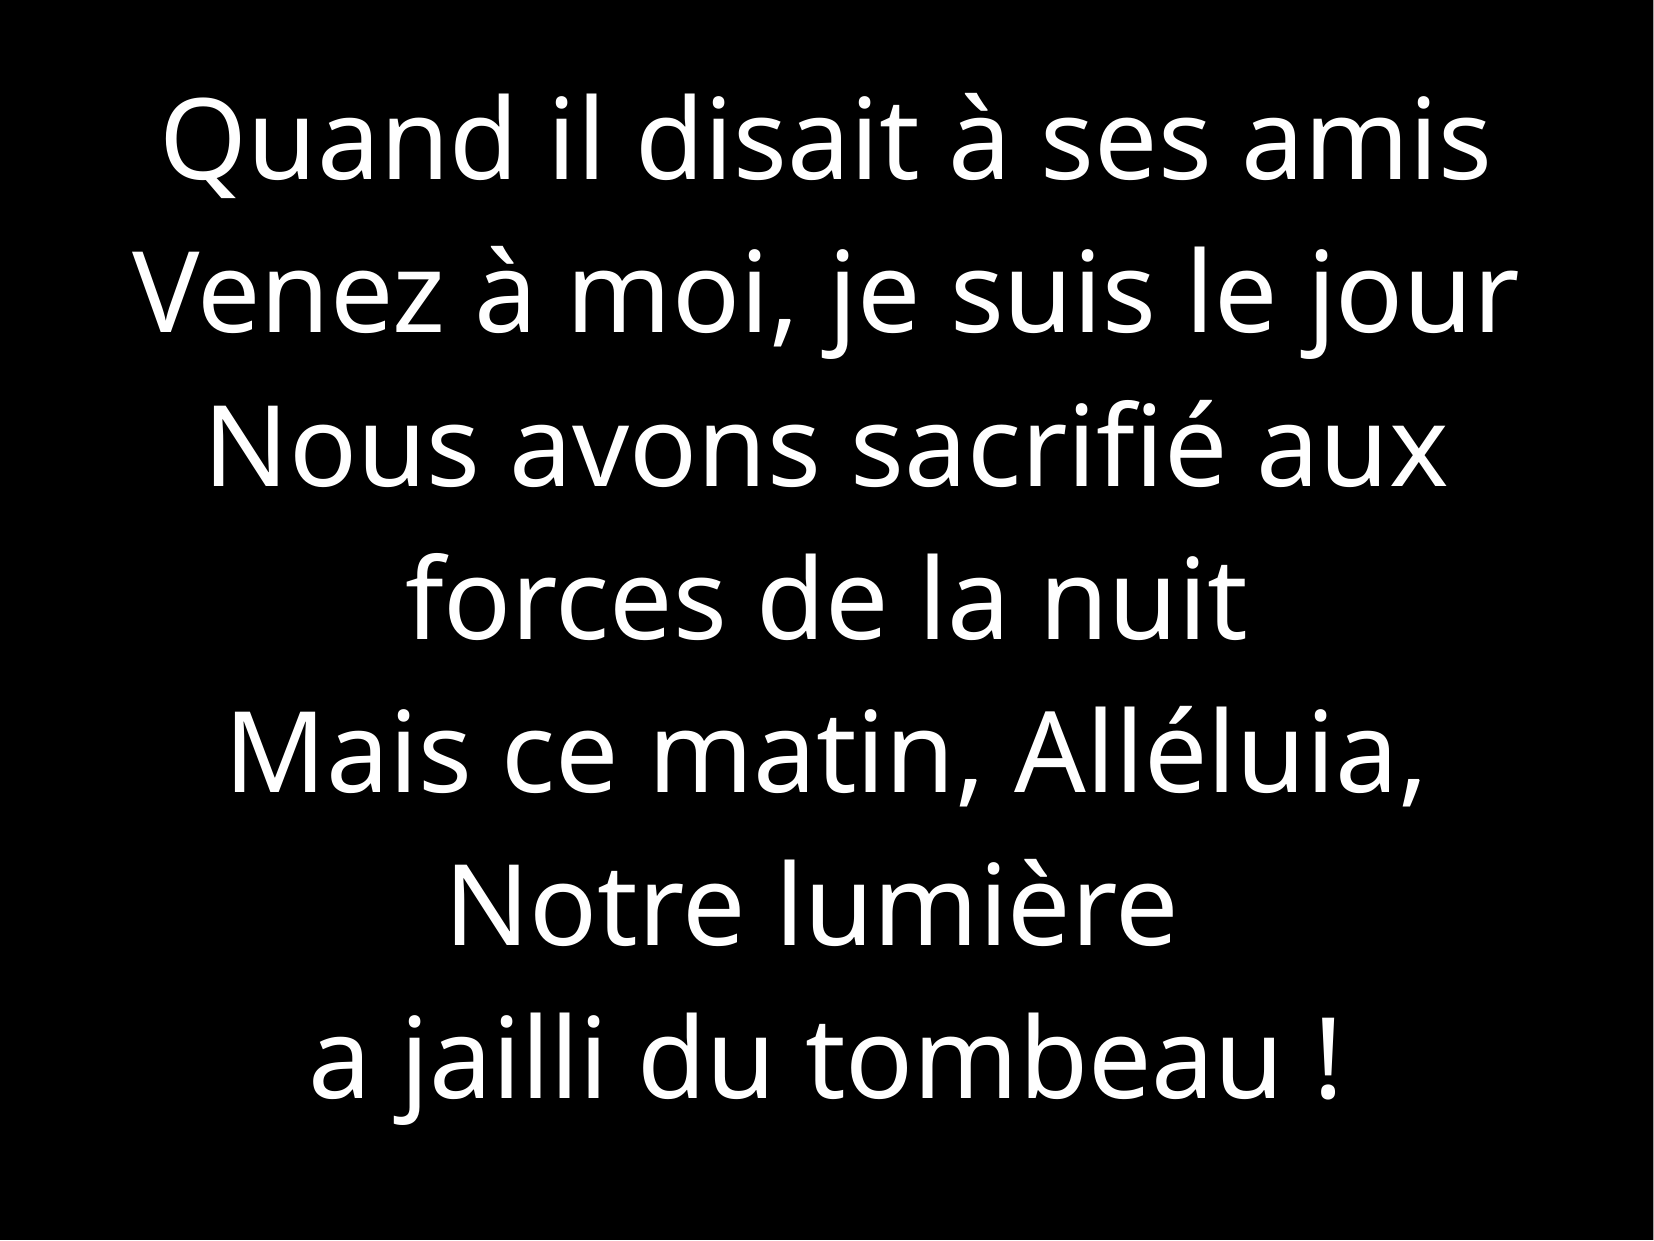

# Quand il disait à ses amis
Venez à moi, je suis le jour
Nous avons sacrifié aux forces de la nuit
Mais ce matin, Alléluia, Notre lumière
a jailli du tombeau !